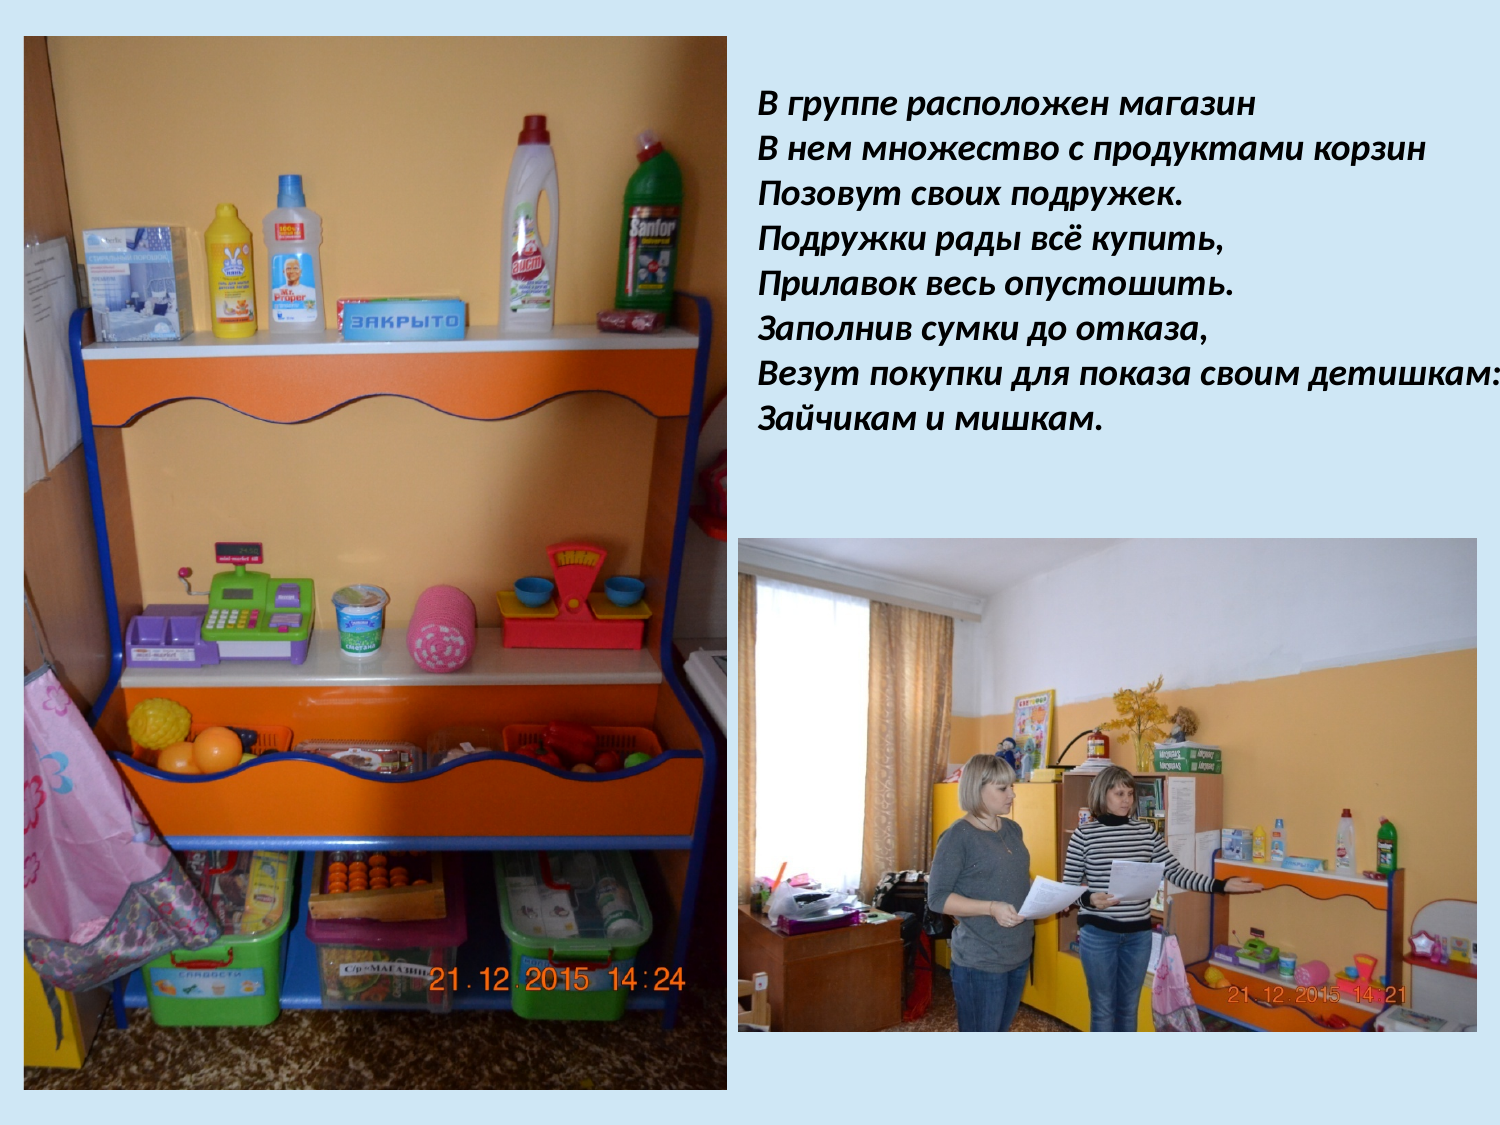

В группе расположен магазин
В нем множество с продуктами корзин
Позовут своих подружек.
Подружки рады всё купить,
Прилавок весь опустошить.
Заполнив сумки до отказа,
Везут покупки для показа своим детишкам:
Зайчикам и мишкам.